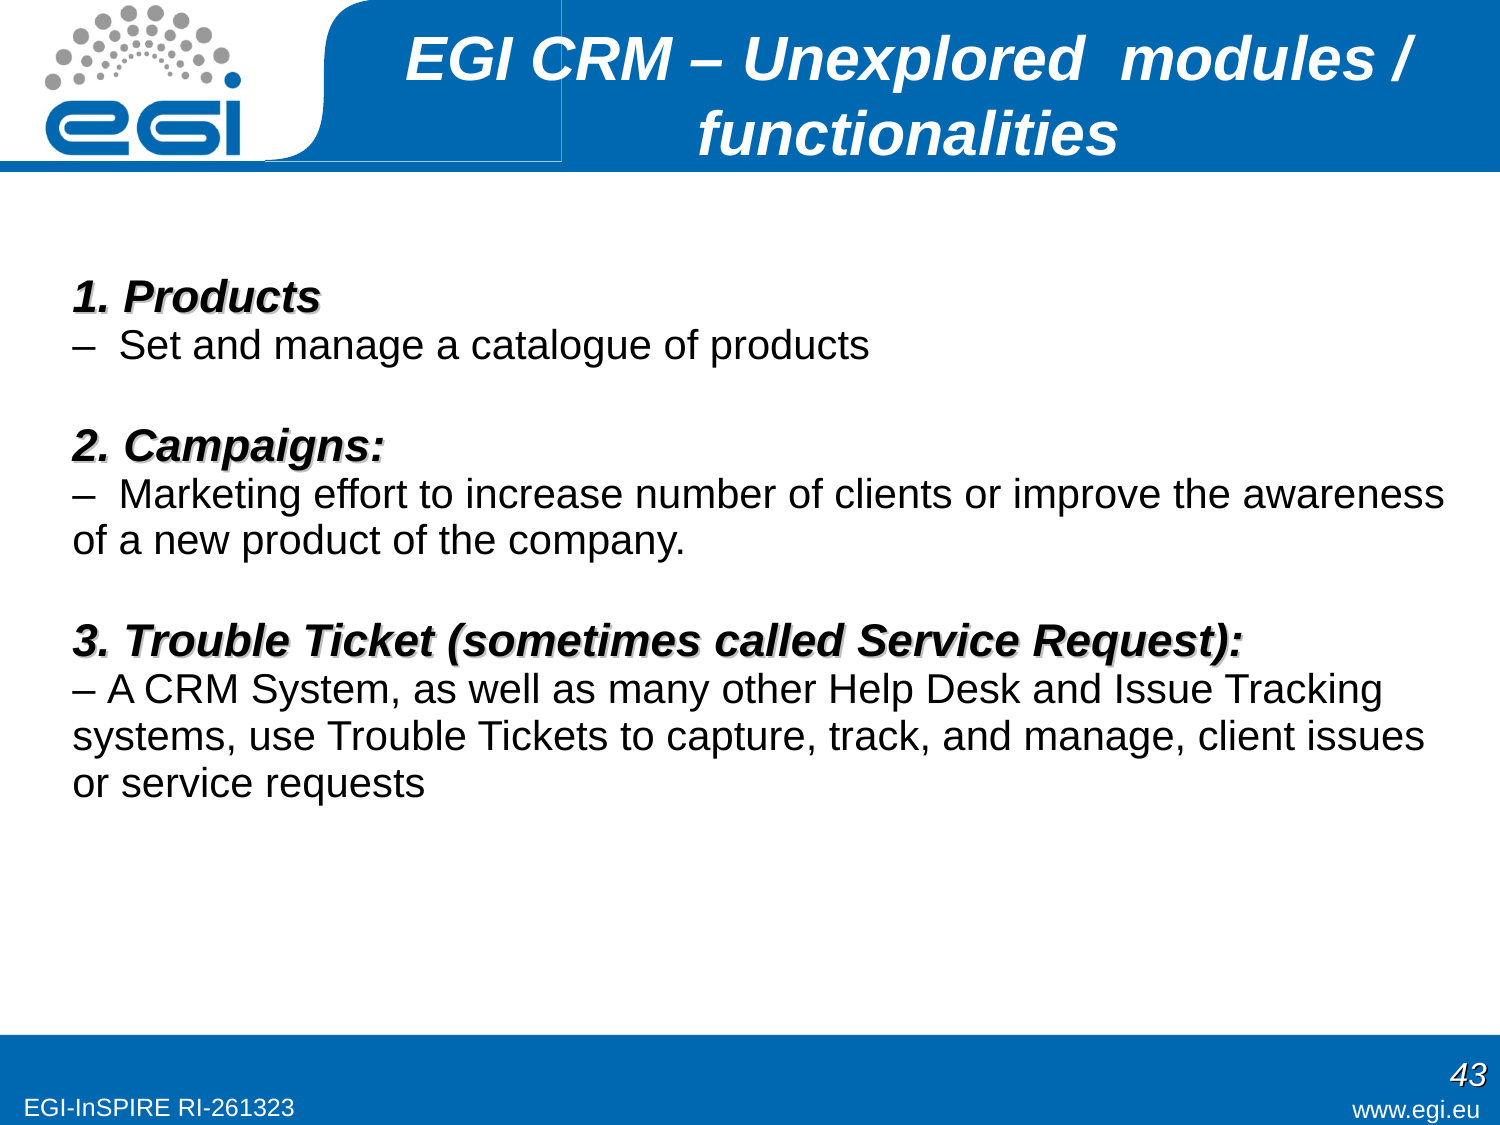

EGI CRM – Unexplored modules / functionalities
1. Products
– Set and manage a catalogue of products
2. Campaigns:
– Marketing effort to increase number of clients or improve the awareness of a new product of the company.
3. Trouble Ticket (sometimes called Service Request):
– A CRM System, as well as many other Help Desk and Issue Tracking systems, use Trouble Tickets to capture, track, and manage, client issues or service requests
43